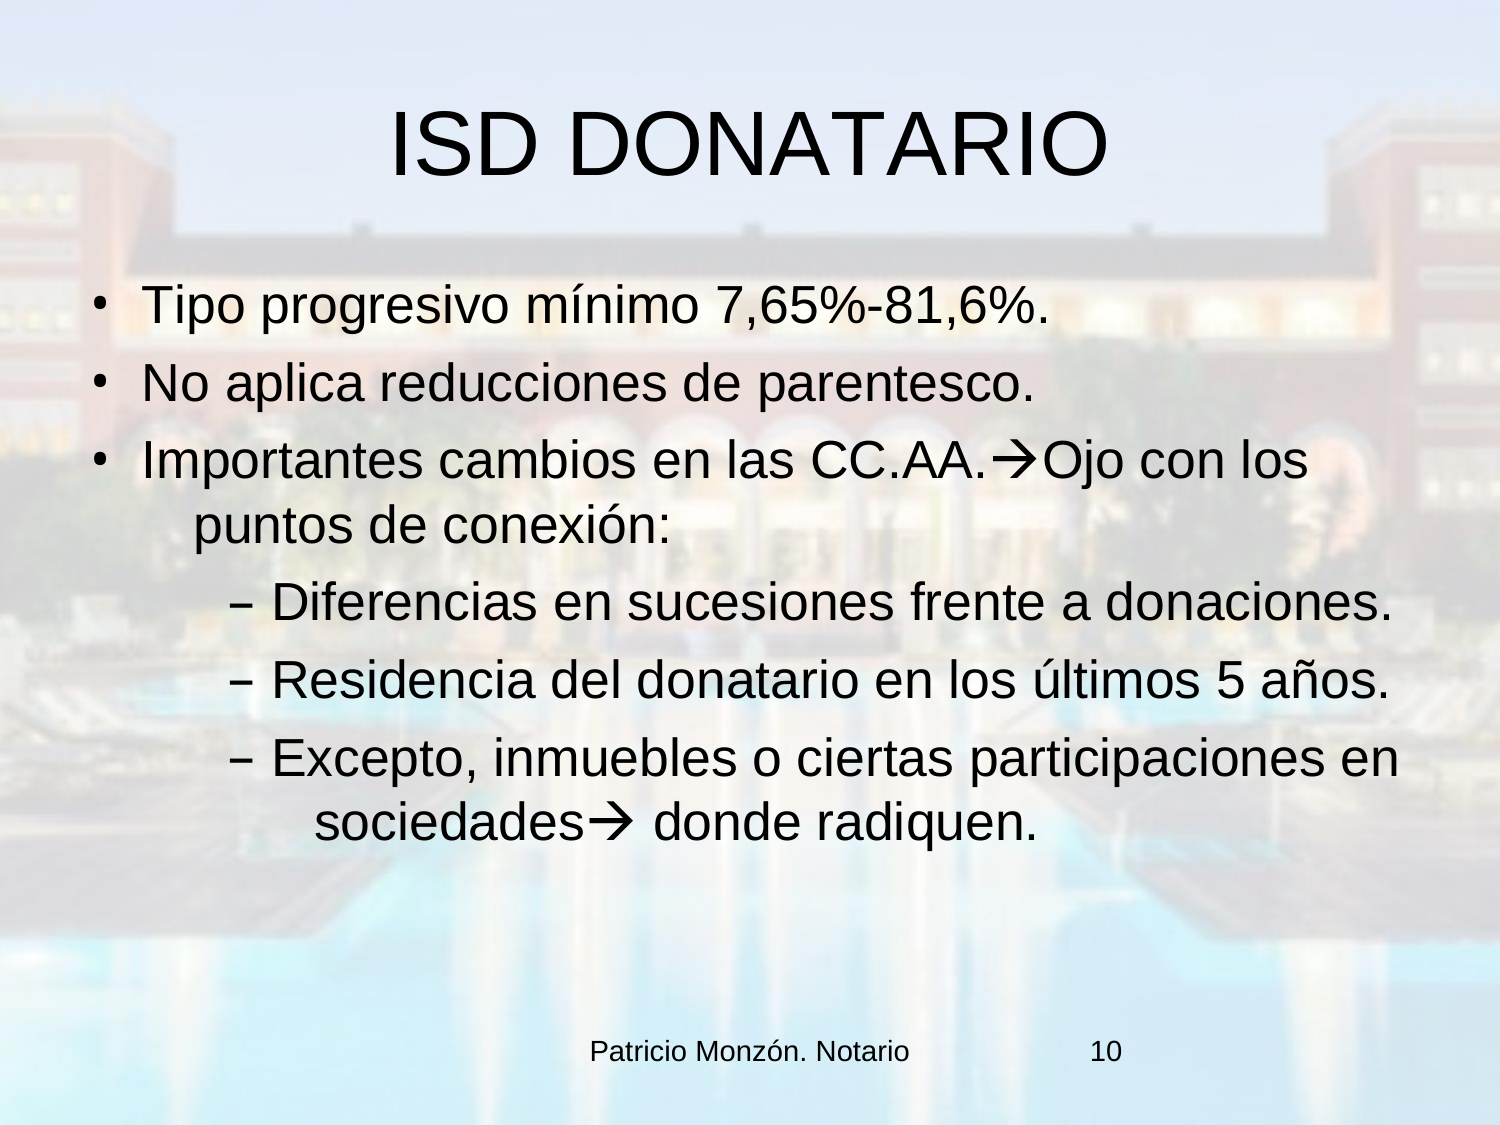

# ISD DONATARIO
Tipo progresivo mínimo 7,65%-81,6%.
No aplica reducciones de parentesco.
Importantes cambios en las CC.AA.Ojo con los puntos de conexión:
Diferencias en sucesiones frente a donaciones.
Residencia del donatario en los últimos 5 años.
Excepto, inmuebles o ciertas participaciones en sociedades donde radiquen.
Patricio Monzón. Notario